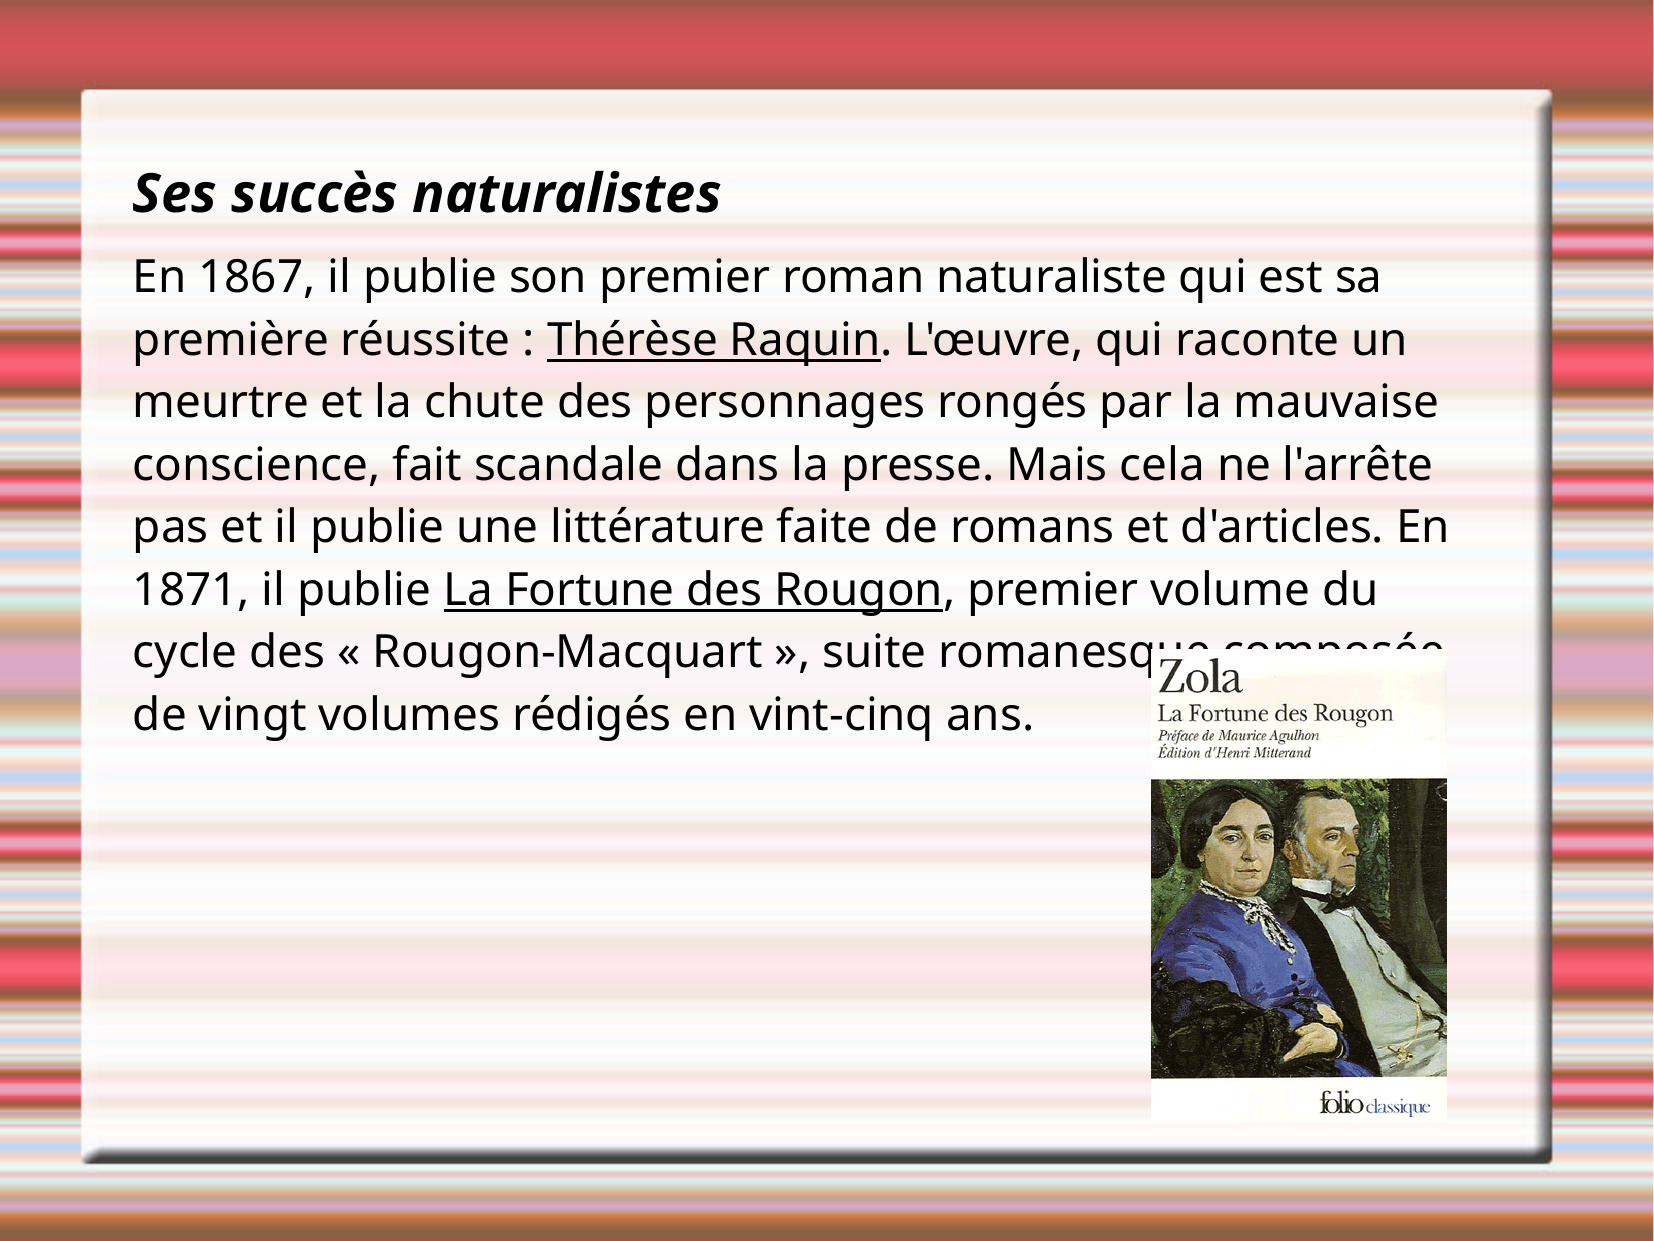

Ses succès naturalistes
En 1867, il publie son premier roman naturaliste qui est sa première réussite : Thérèse Raquin. L'œuvre, qui raconte un meurtre et la chute des personnages rongés par la mauvaise conscience, fait scandale dans la presse. Mais cela ne l'arrête pas et il publie une littérature faite de romans et d'articles. En 1871, il publie La Fortune des Rougon, premier volume du cycle des « Rougon-Macquart », suite romanesque composée de vingt volumes rédigés en vint-cinq ans.